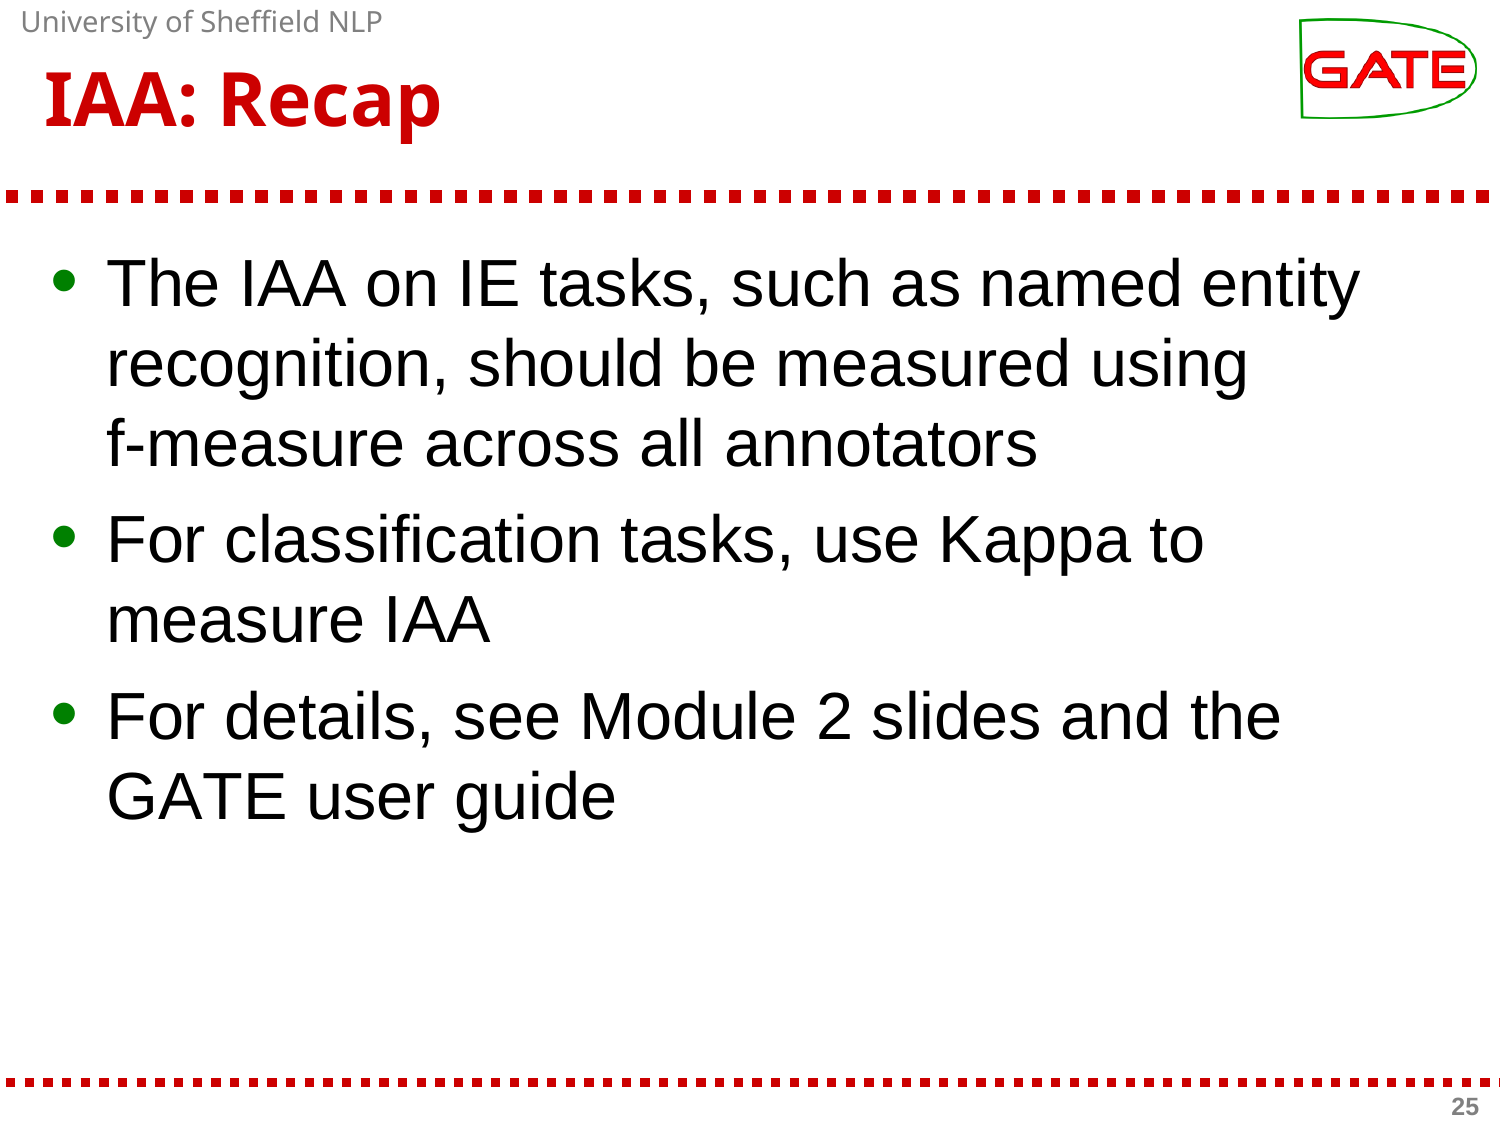

# IAA: Recap
The IAA on IE tasks, such as named entity recognition, should be measured using
f-measure across all annotators
For classification tasks, use Kappa to measure IAA
For details, see Module 2 slides and the GATE user guide